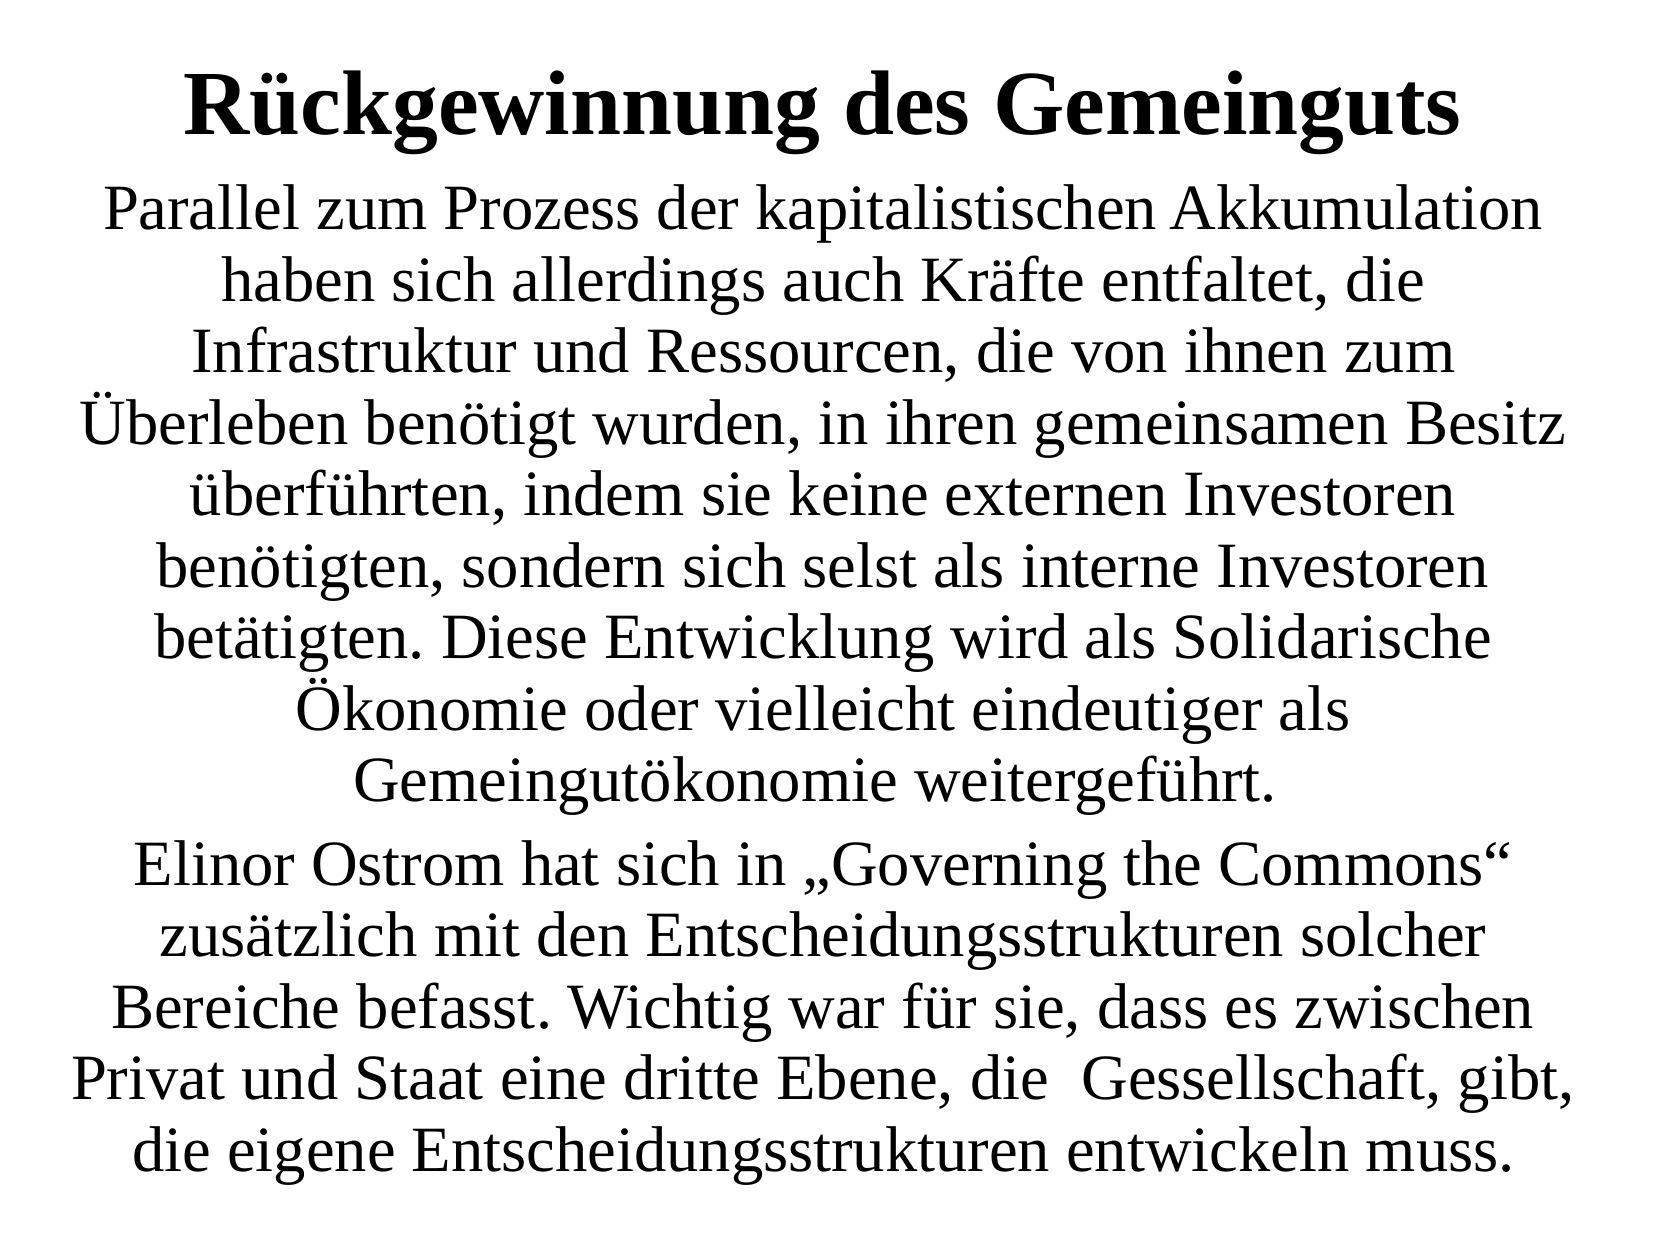

Rückgewinnung des Gemeinguts
Parallel zum Prozess der kapitalistischen Akkumulation haben sich allerdings auch Kräfte entfaltet, die Infrastruktur und Ressourcen, die von ihnen zum Überleben benötigt wurden, in ihren gemeinsamen Besitz überführten, indem sie keine externen Investoren benötigten, sondern sich selst als interne Investoren betätigten. Diese Entwicklung wird als Solidarische Ökonomie oder vielleicht eindeutiger als Gemeingutökonomie weitergeführt.
Elinor Ostrom hat sich in „Governing the Commons“ zusätzlich mit den Entscheidungsstrukturen solcher Bereiche befasst. Wichtig war für sie, dass es zwischen Privat und Staat eine dritte Ebene, die Gessellschaft, gibt, die eigene Entscheidungsstrukturen entwickeln muss.